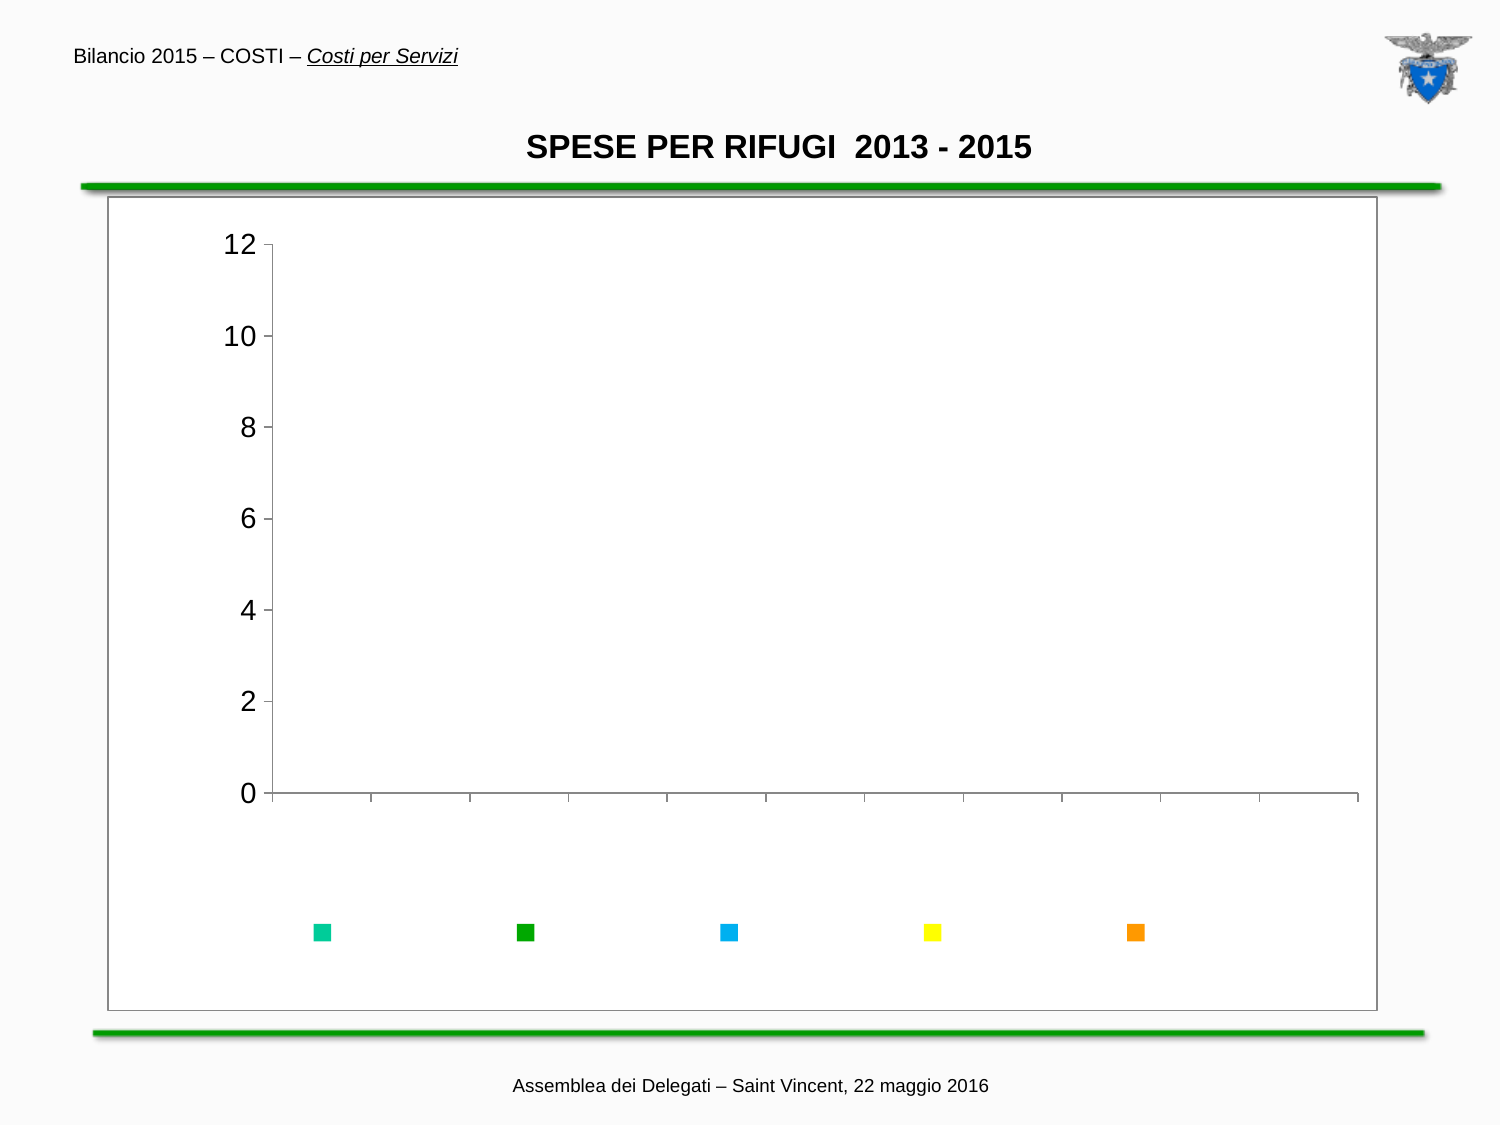

Bilancio 2015 – COSTI – Costi per Servizi
SPESE PER RIFUGI 2013 - 2015
### Chart
| Category | | | | | |
|---|---|---|---|---|---|
Assemblea dei Delegati – Saint Vincent, 22 maggio 2016